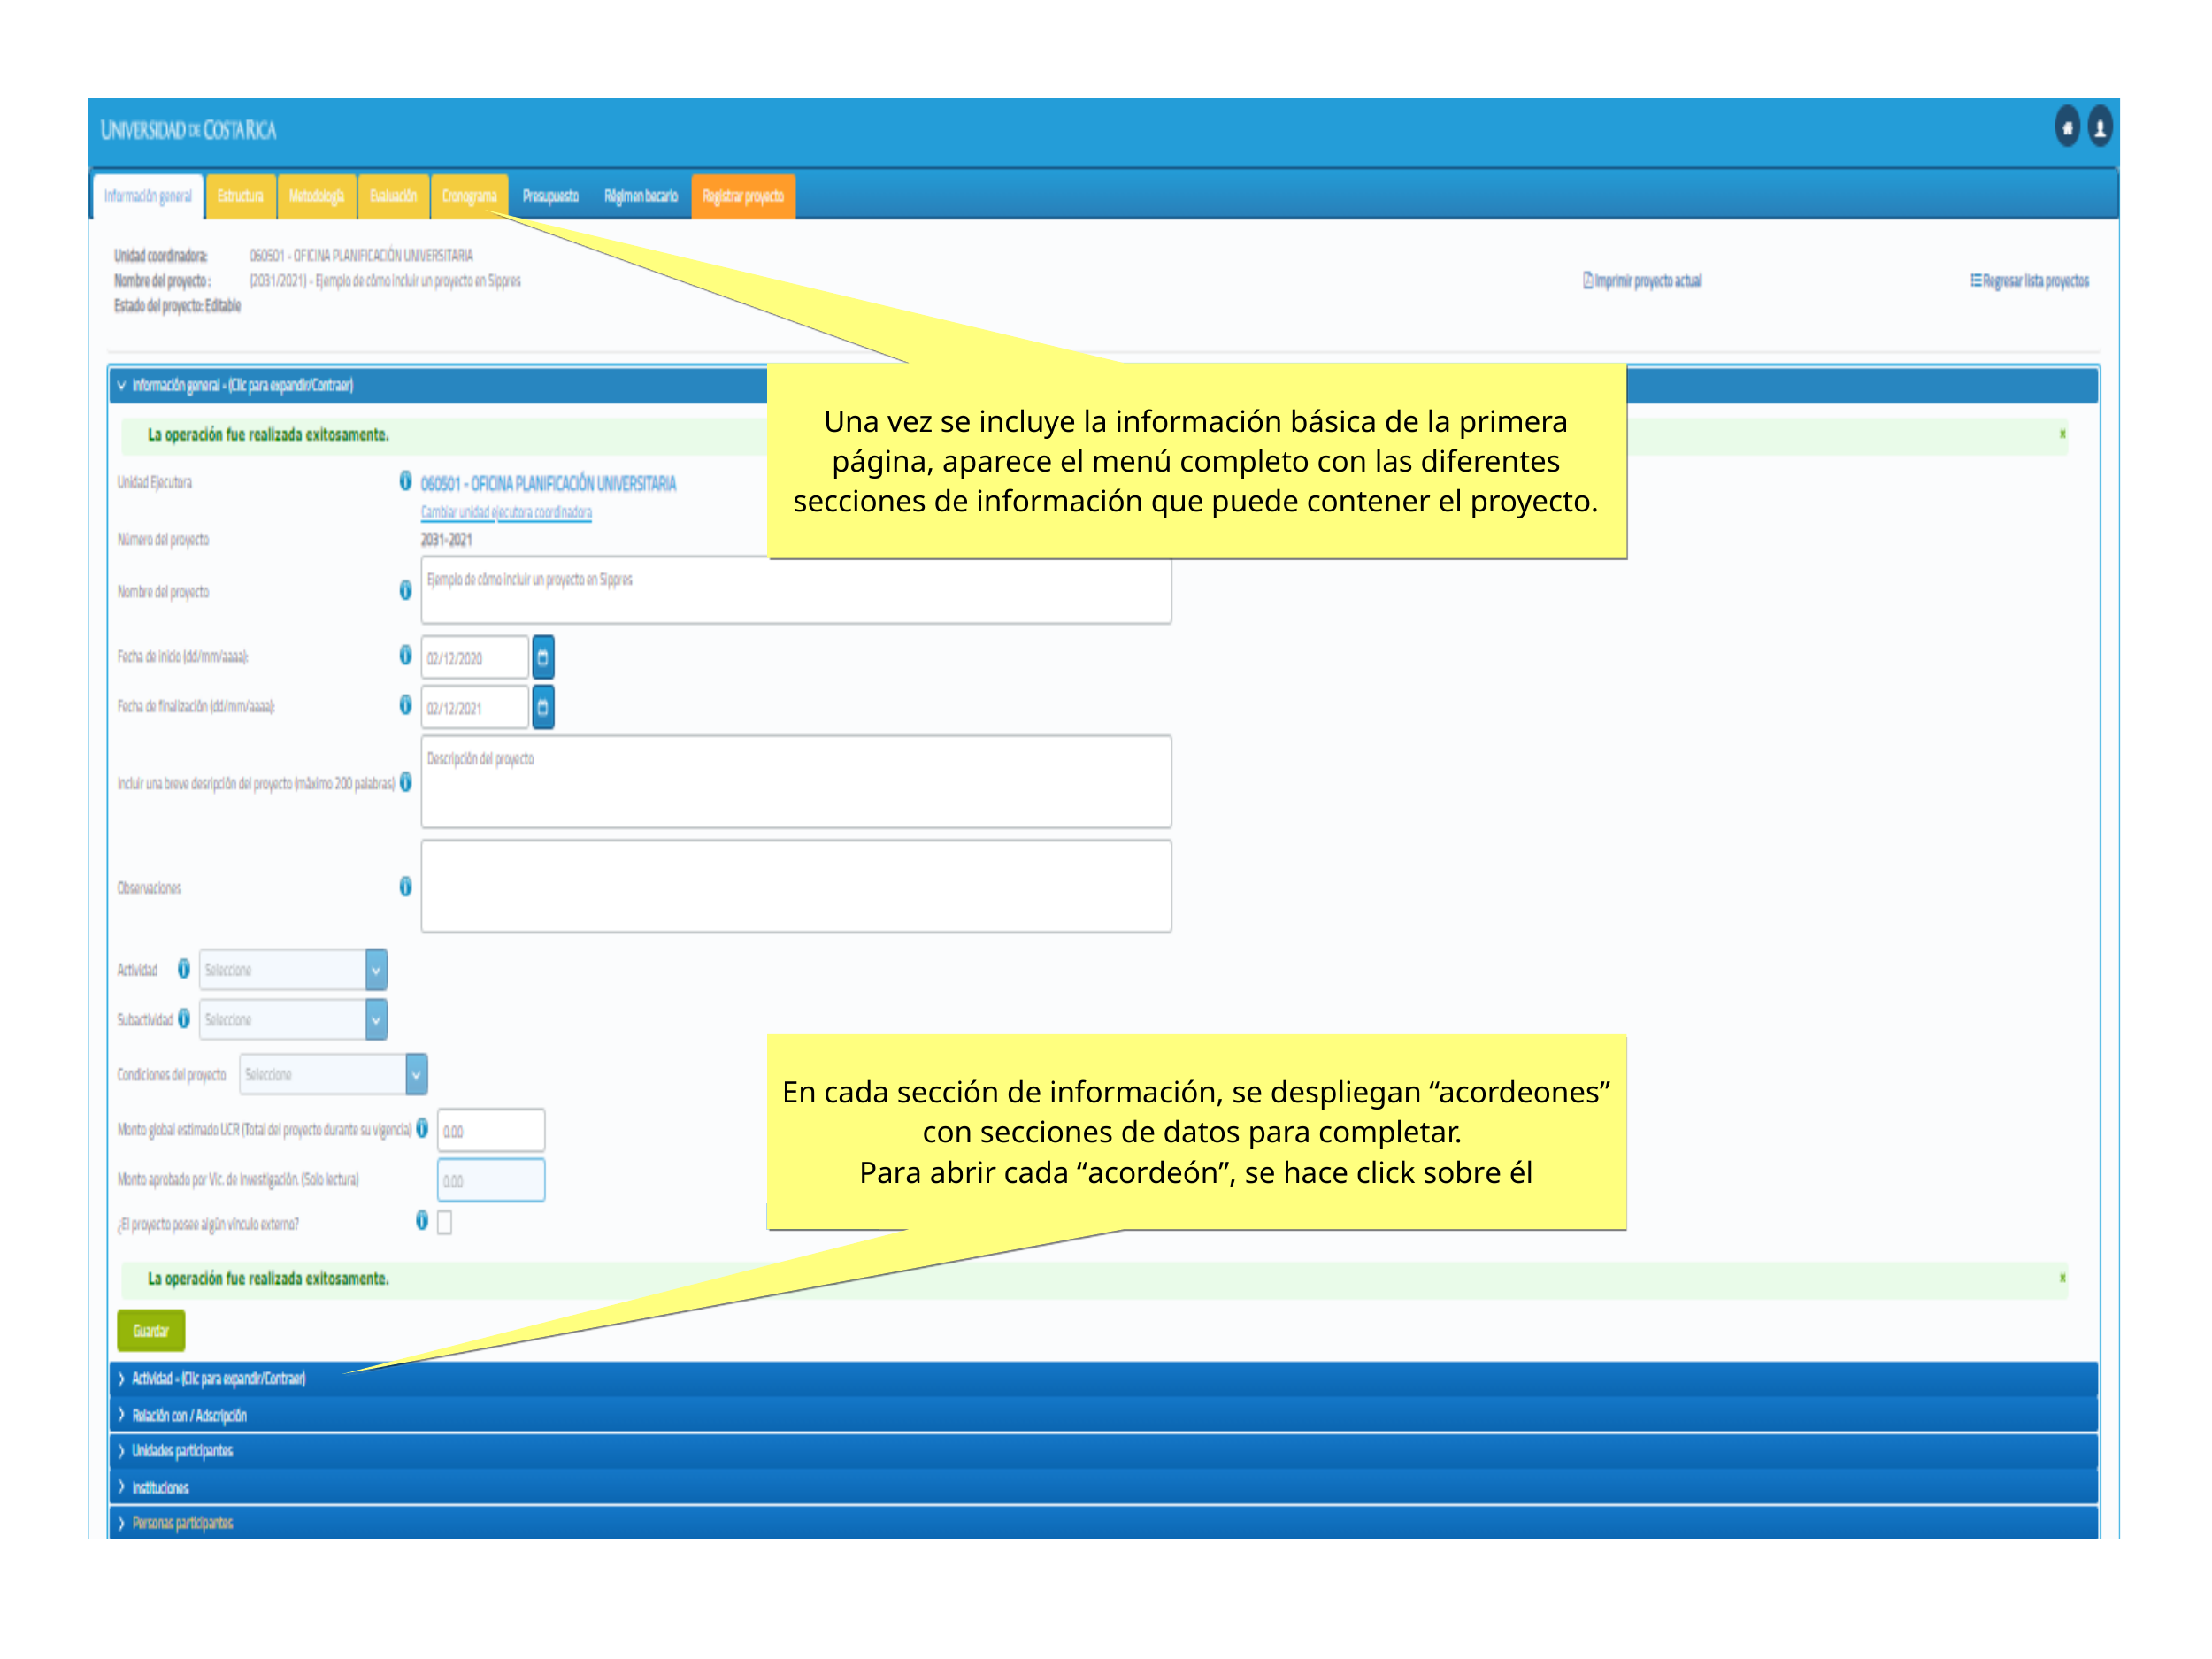

Una vez se incluye la información básica de la primera página, aparece el menú completo con las diferentes secciones de información que puede contener el proyecto.
En cada sección de información, se despliegan “acordeones” con secciones de datos para completar.
Para abrir cada “acordeón”, se hace click sobre él